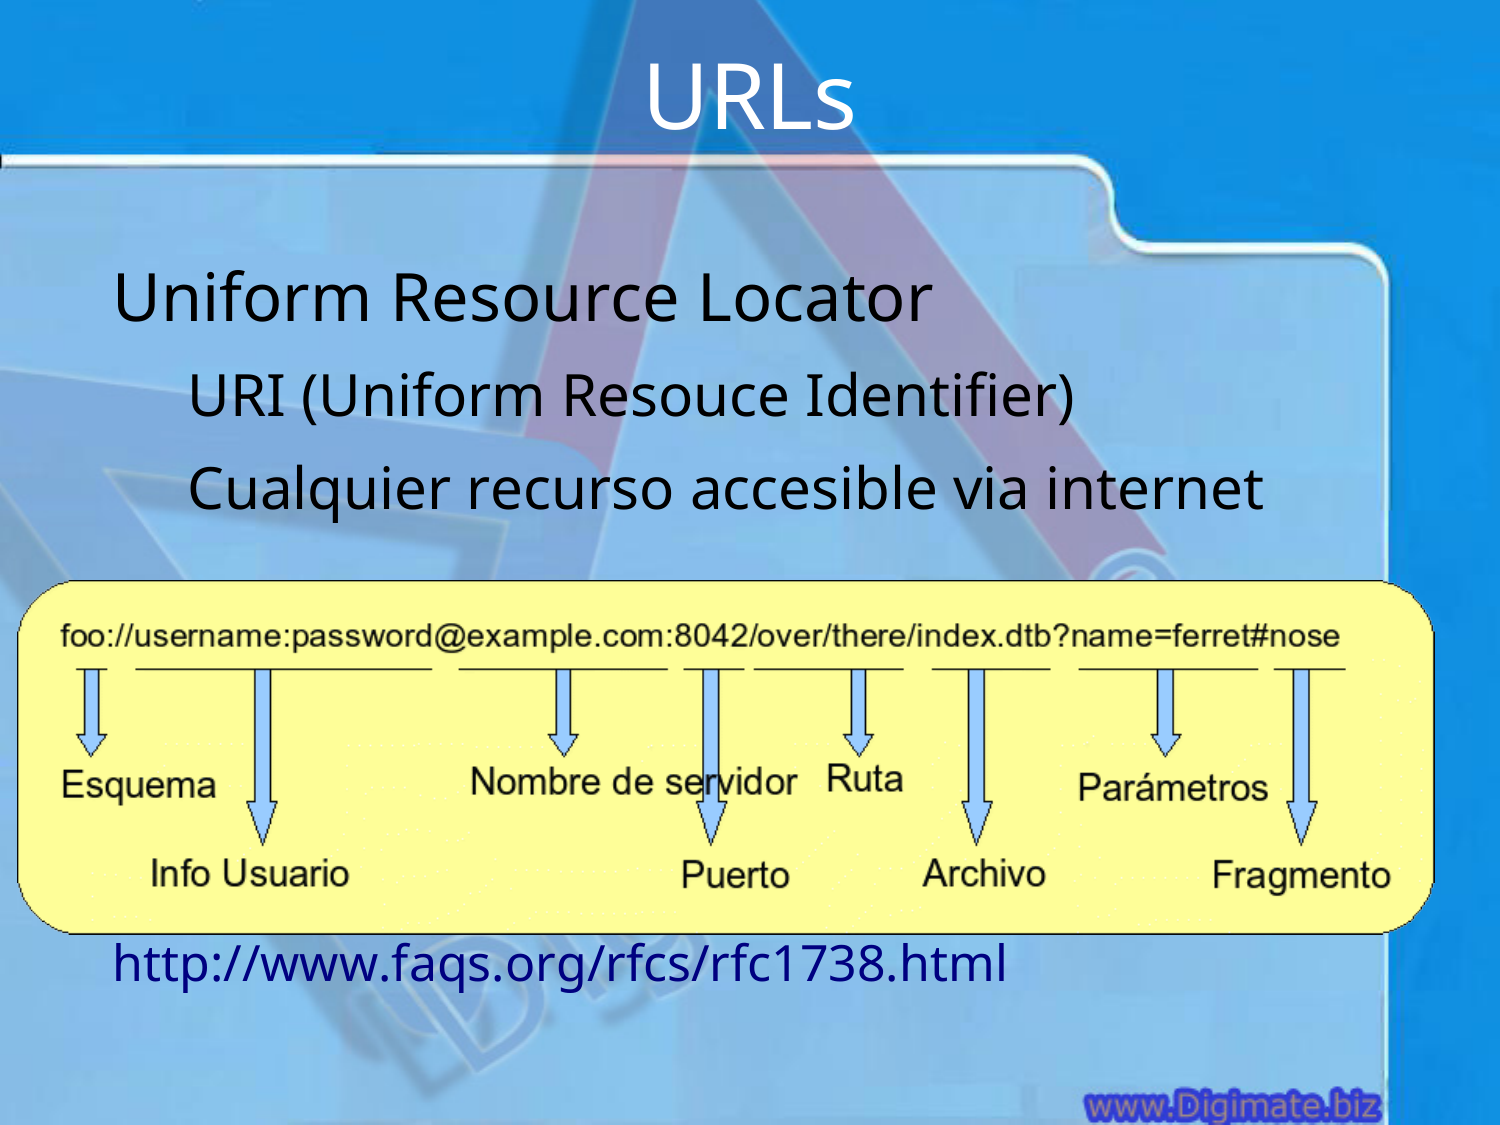

# URLs
Uniform Resource Locator
URI (Uniform Resouce Identifier)
Cualquier recurso accesible via internet
http://www.faqs.org/rfcs/rfc1738.html